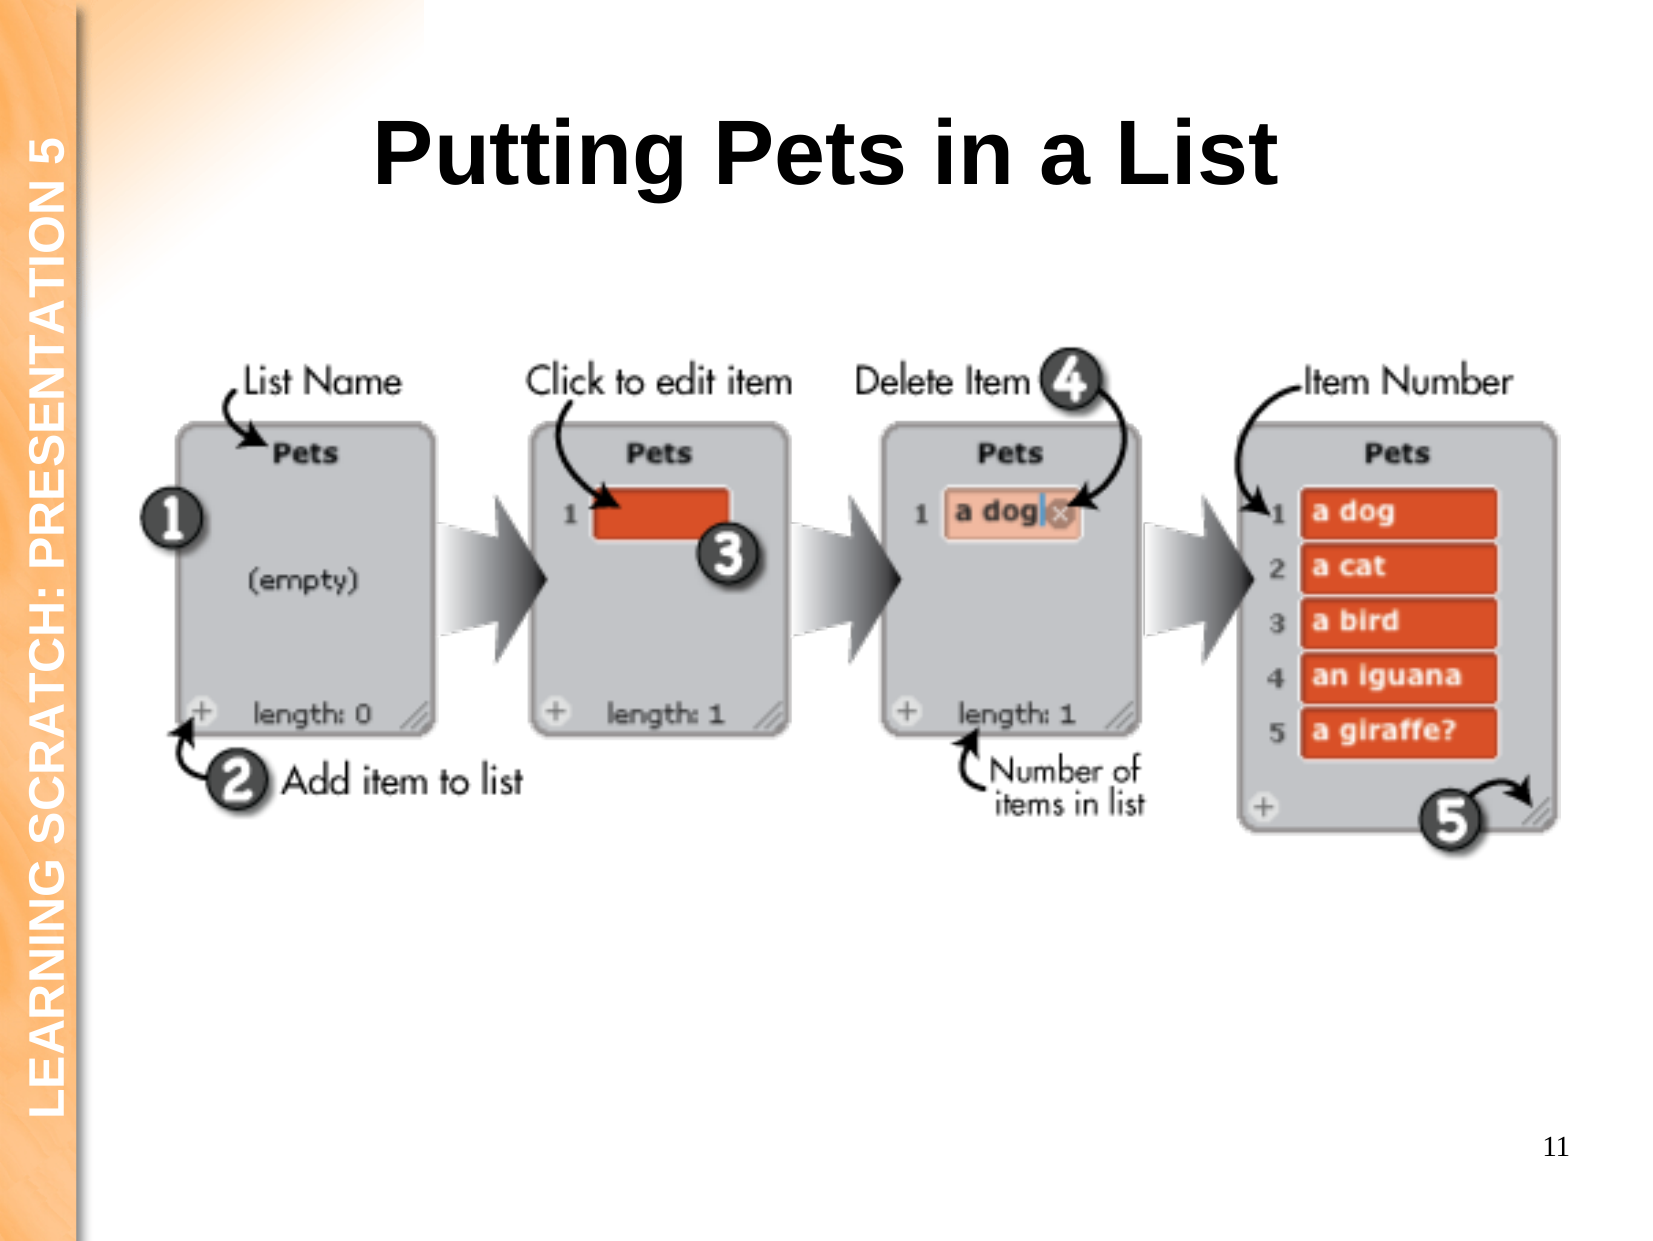

# Putting Pets in a List
11